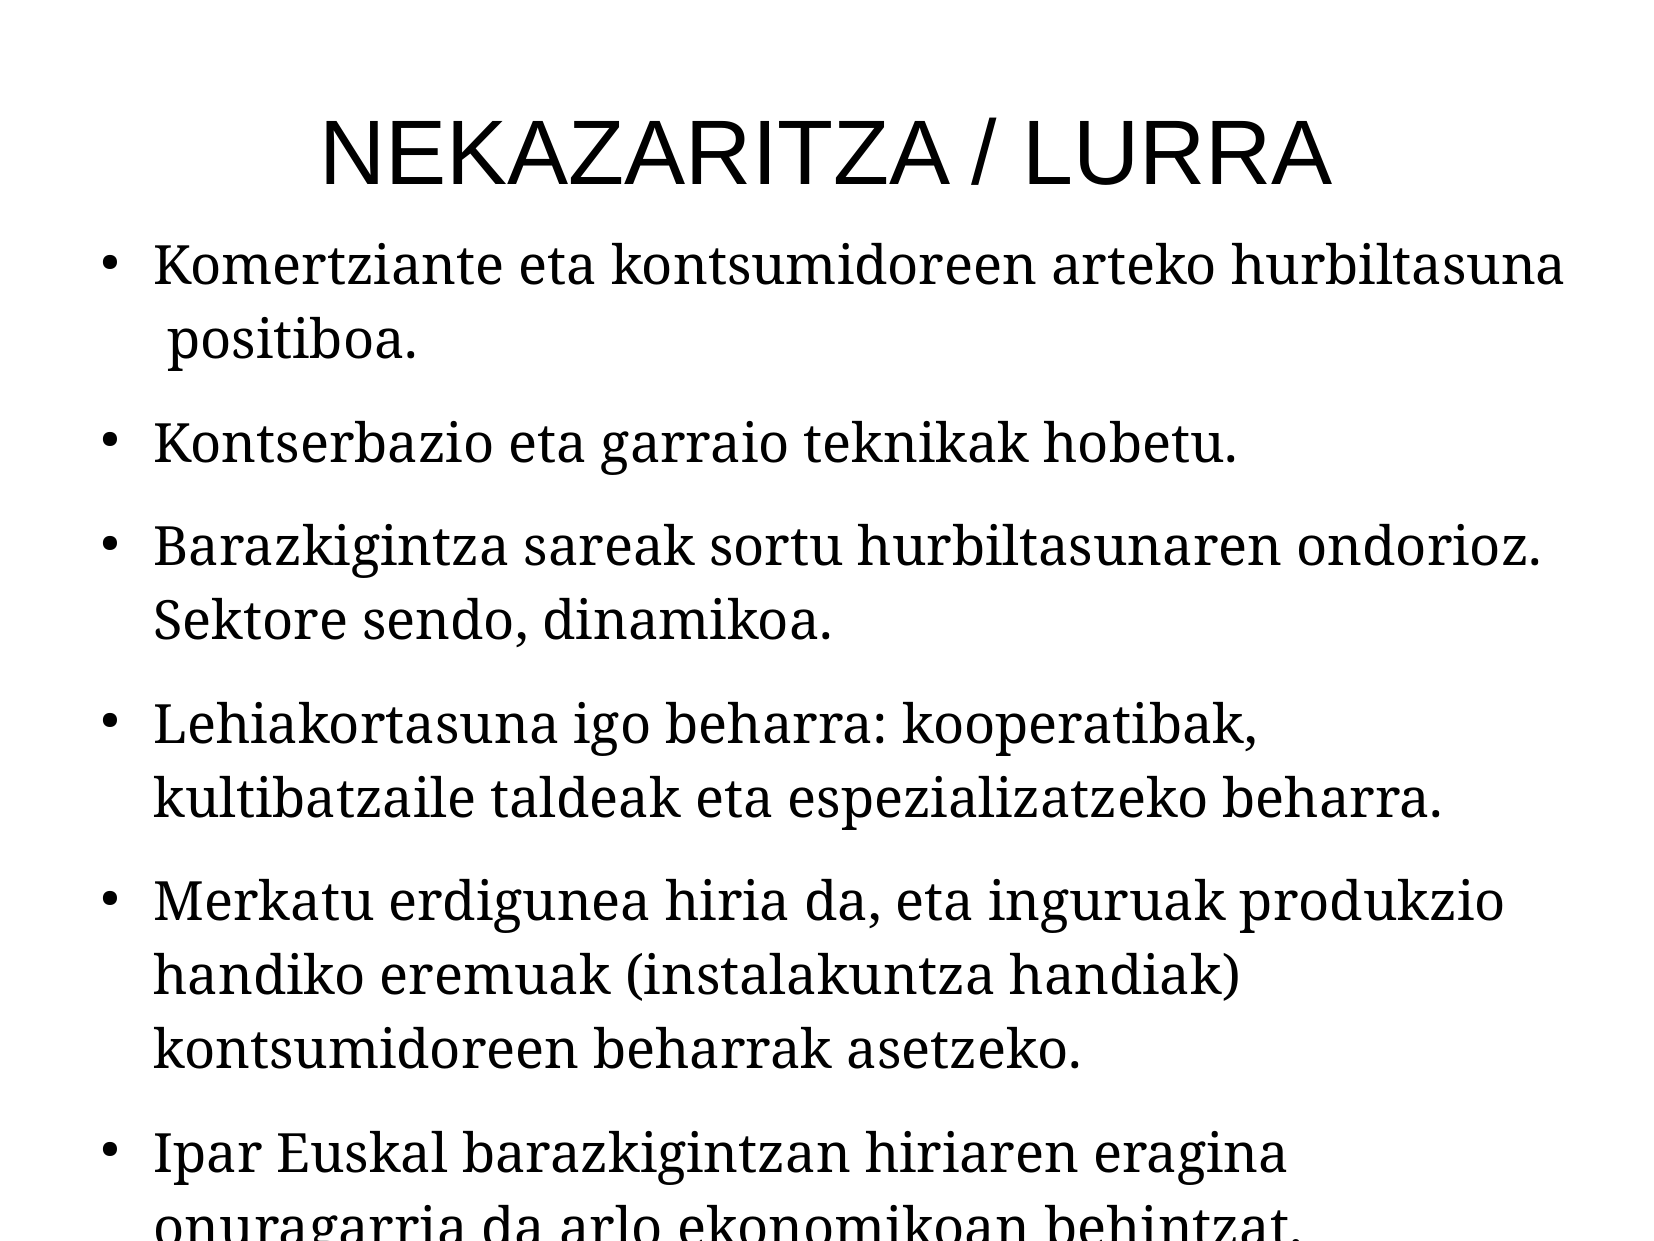

# NEKAZARITZA / LURRA
Komertziante eta kontsumidoreen arteko hurbiltasuna positiboa.
Kontserbazio eta garraio teknikak hobetu.
Barazkigintza sareak sortu hurbiltasunaren ondorioz. Sektore sendo, dinamikoa.
Lehiakortasuna igo beharra: kooperatibak, kultibatzaile taldeak eta espezializatzeko beharra.
Merkatu erdigunea hiria da, eta inguruak produkzio handiko eremuak (instalakuntza handiak) kontsumidoreen beharrak asetzeko.
Ipar Euskal barazkigintzan hiriaren eragina onuragarria da arlo ekonomikoan behintzat.